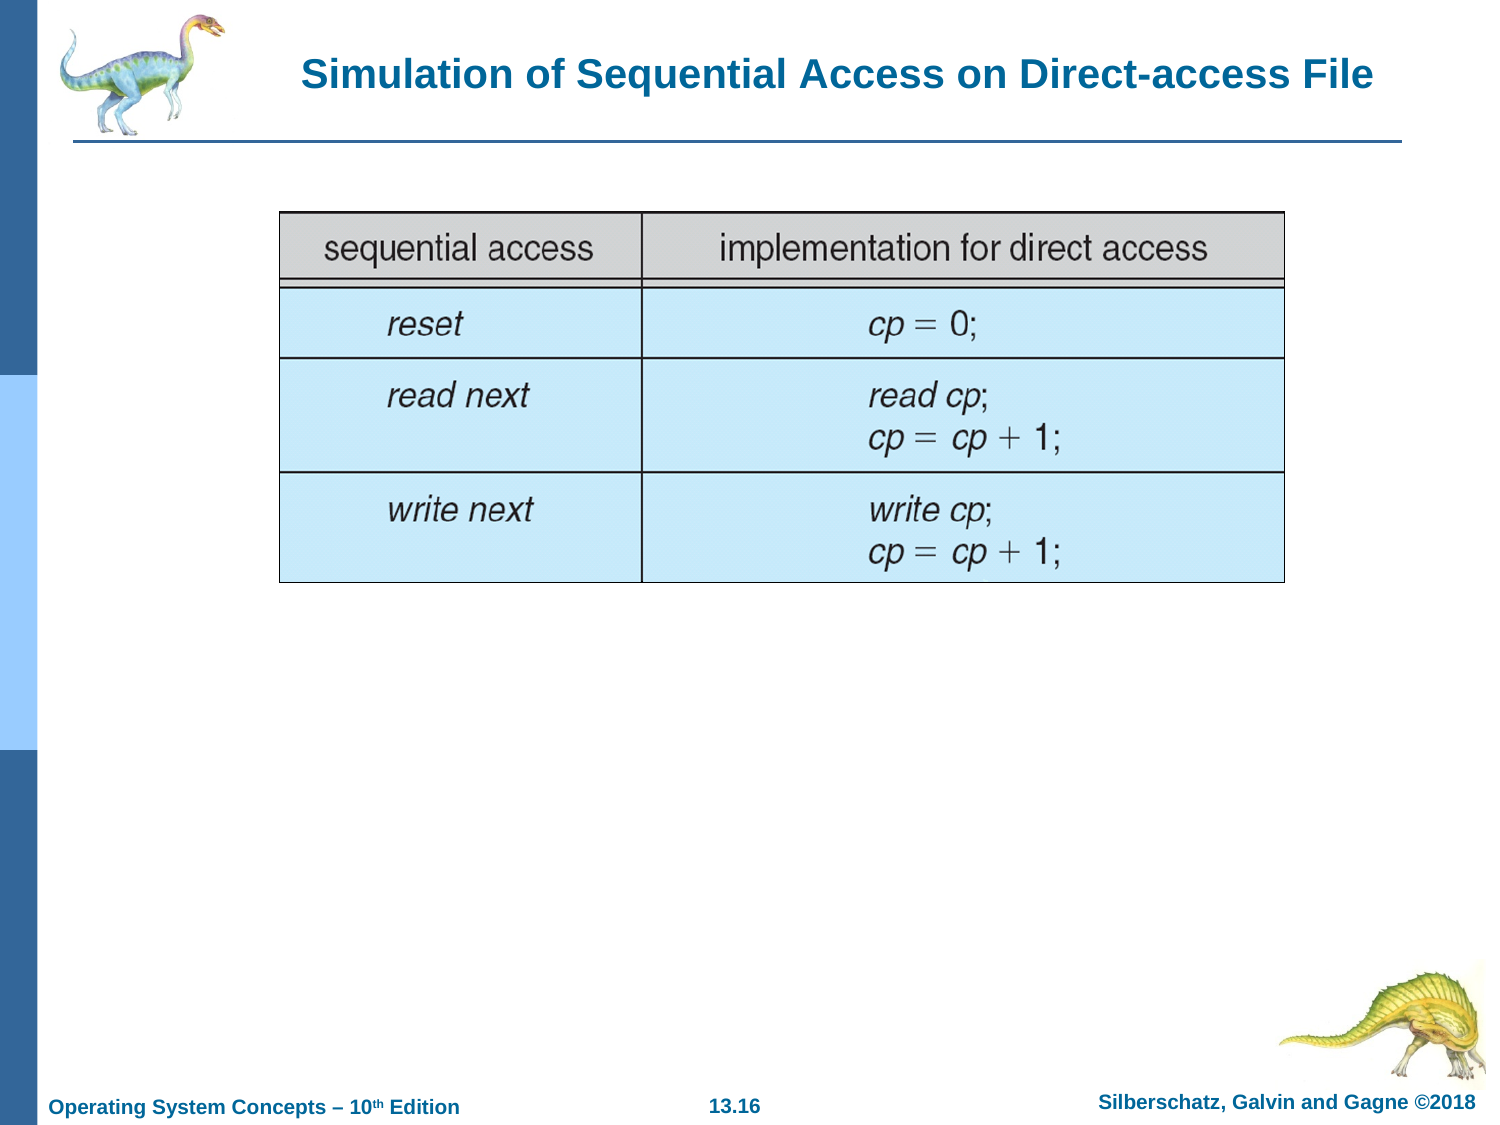

# Simulation of Sequential Access on Direct-access File